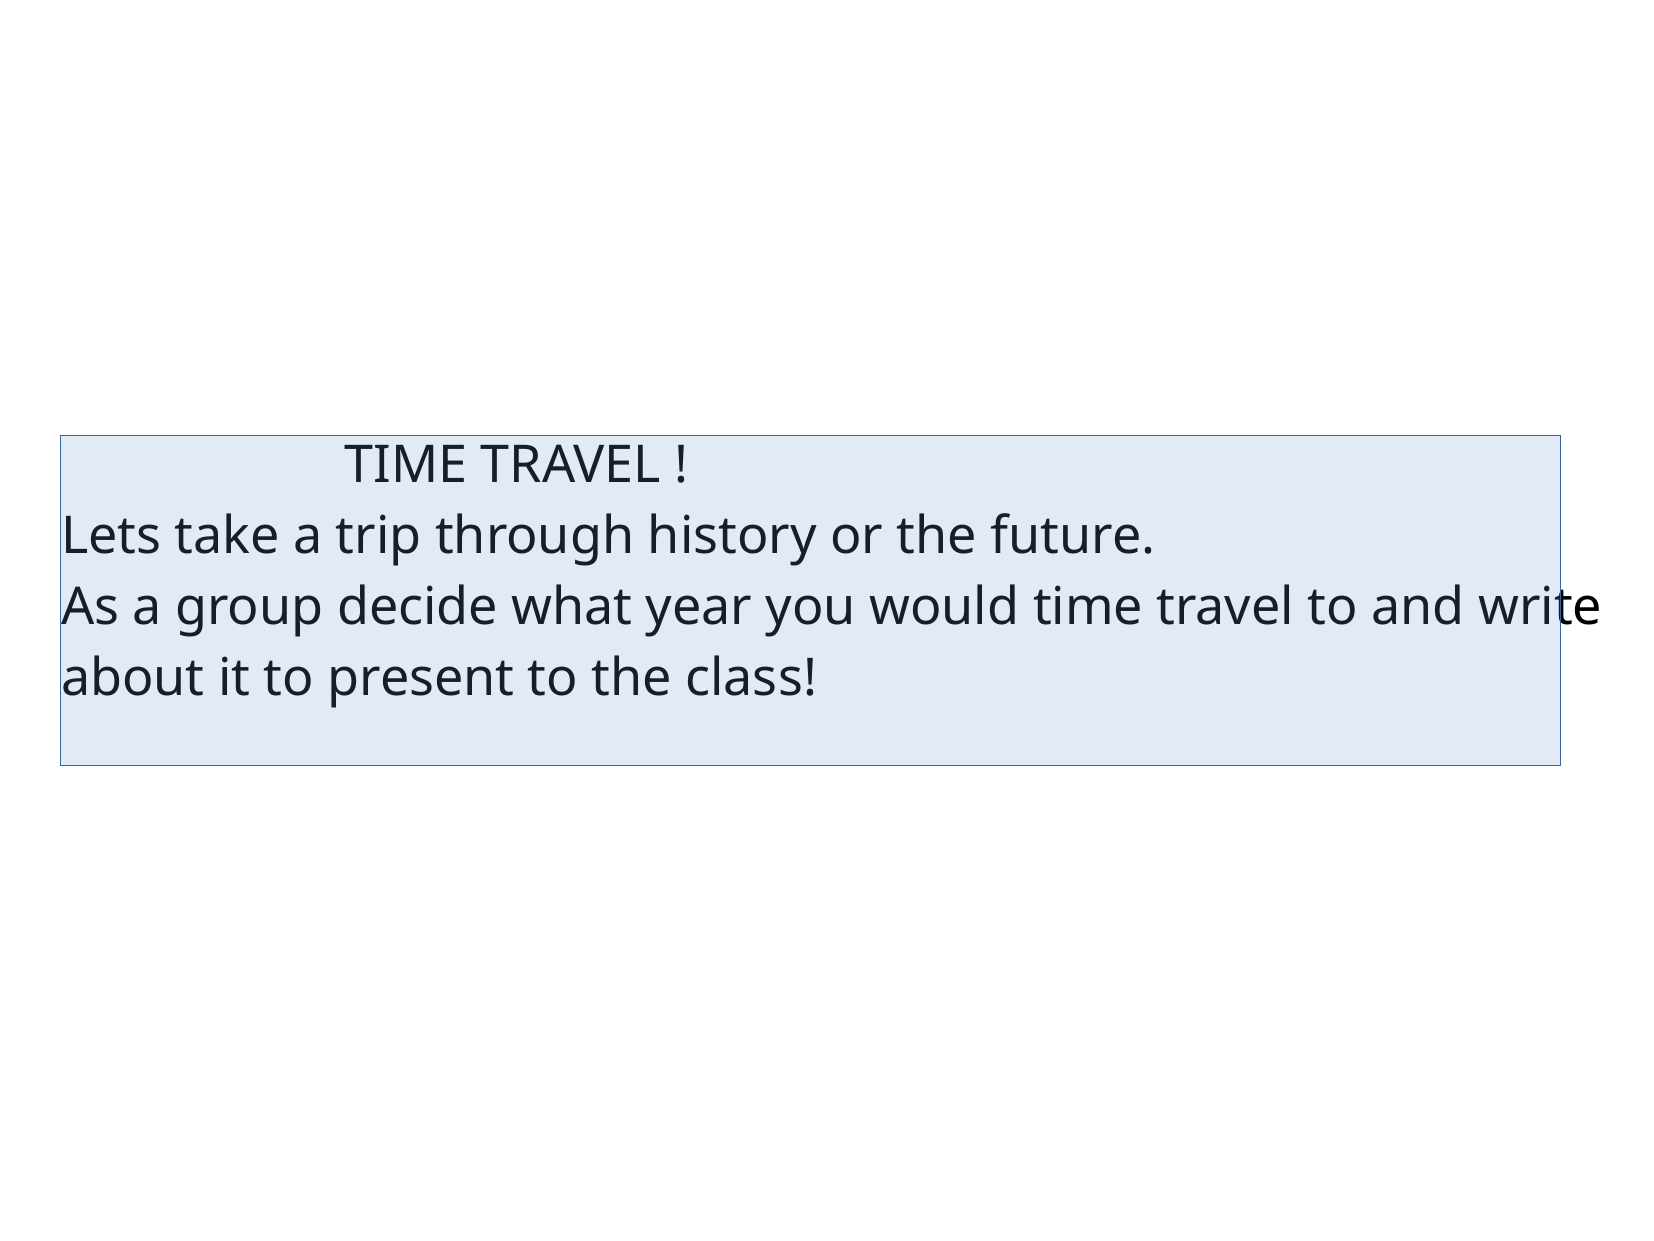

TIME TRAVEL !
Lets take a trip through history or the future.
As a group decide what year you would time travel to and write about it to present to the class!
3